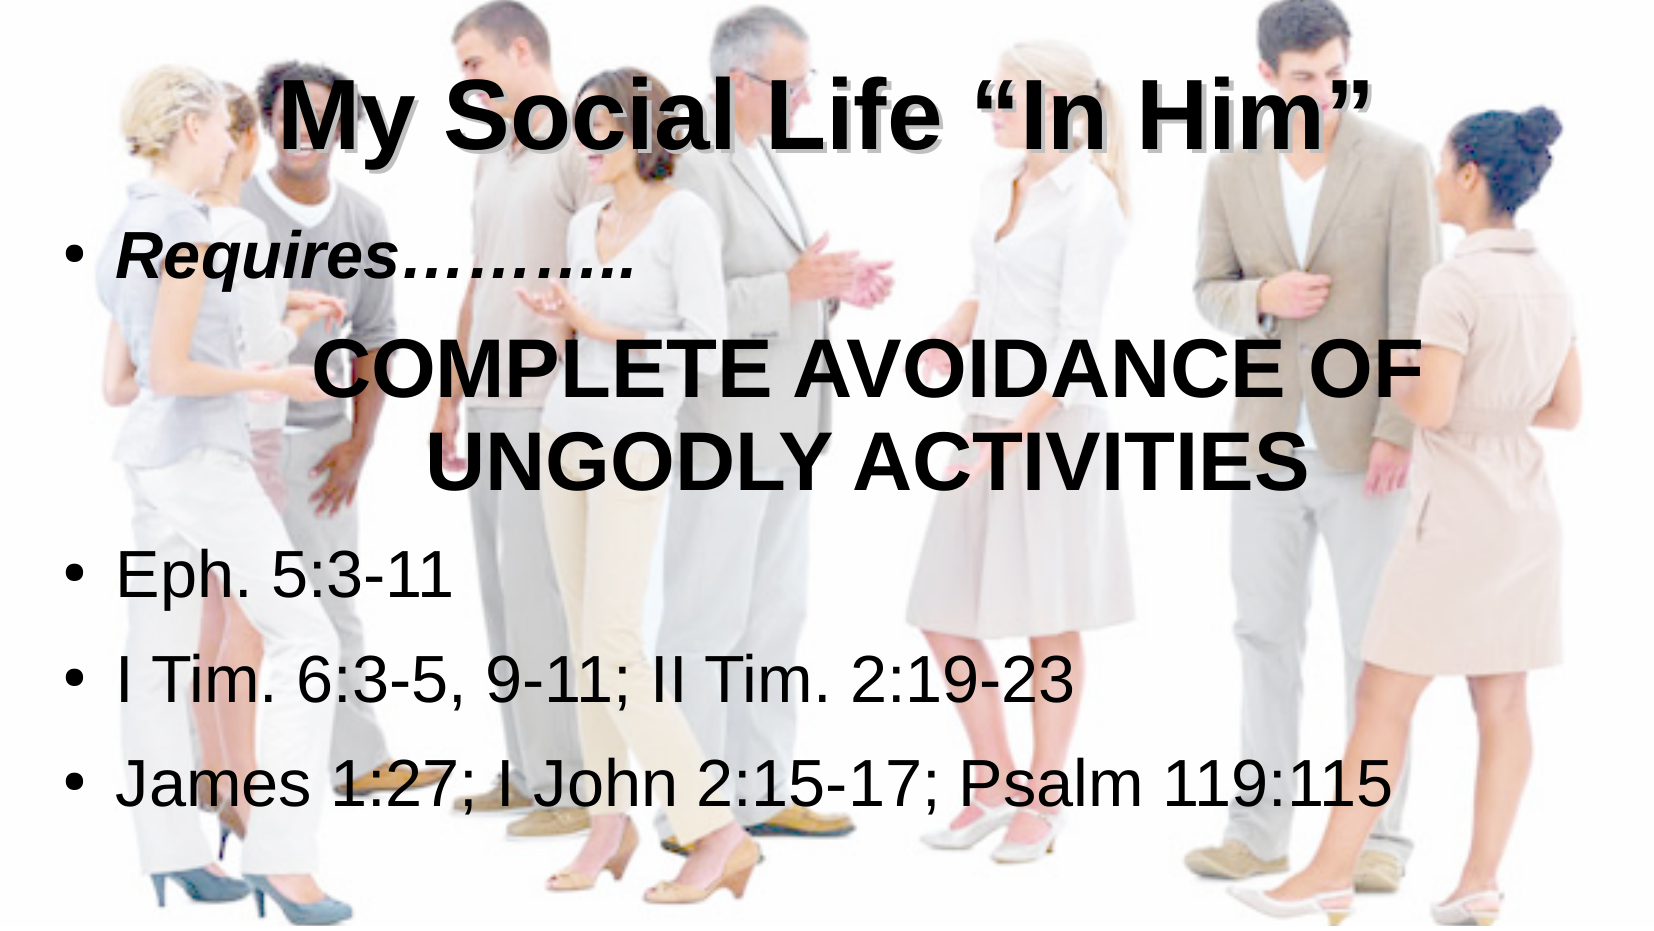

# My Social Life “In Him”
Requires………..
COMPLETE AVOIDANCE OF UNGODLY ACTIVITIES
Eph. 5:3-11
I Tim. 6:3-5, 9-11; II Tim. 2:19-23
James 1:27; I John 2:15-17; Psalm 119:115